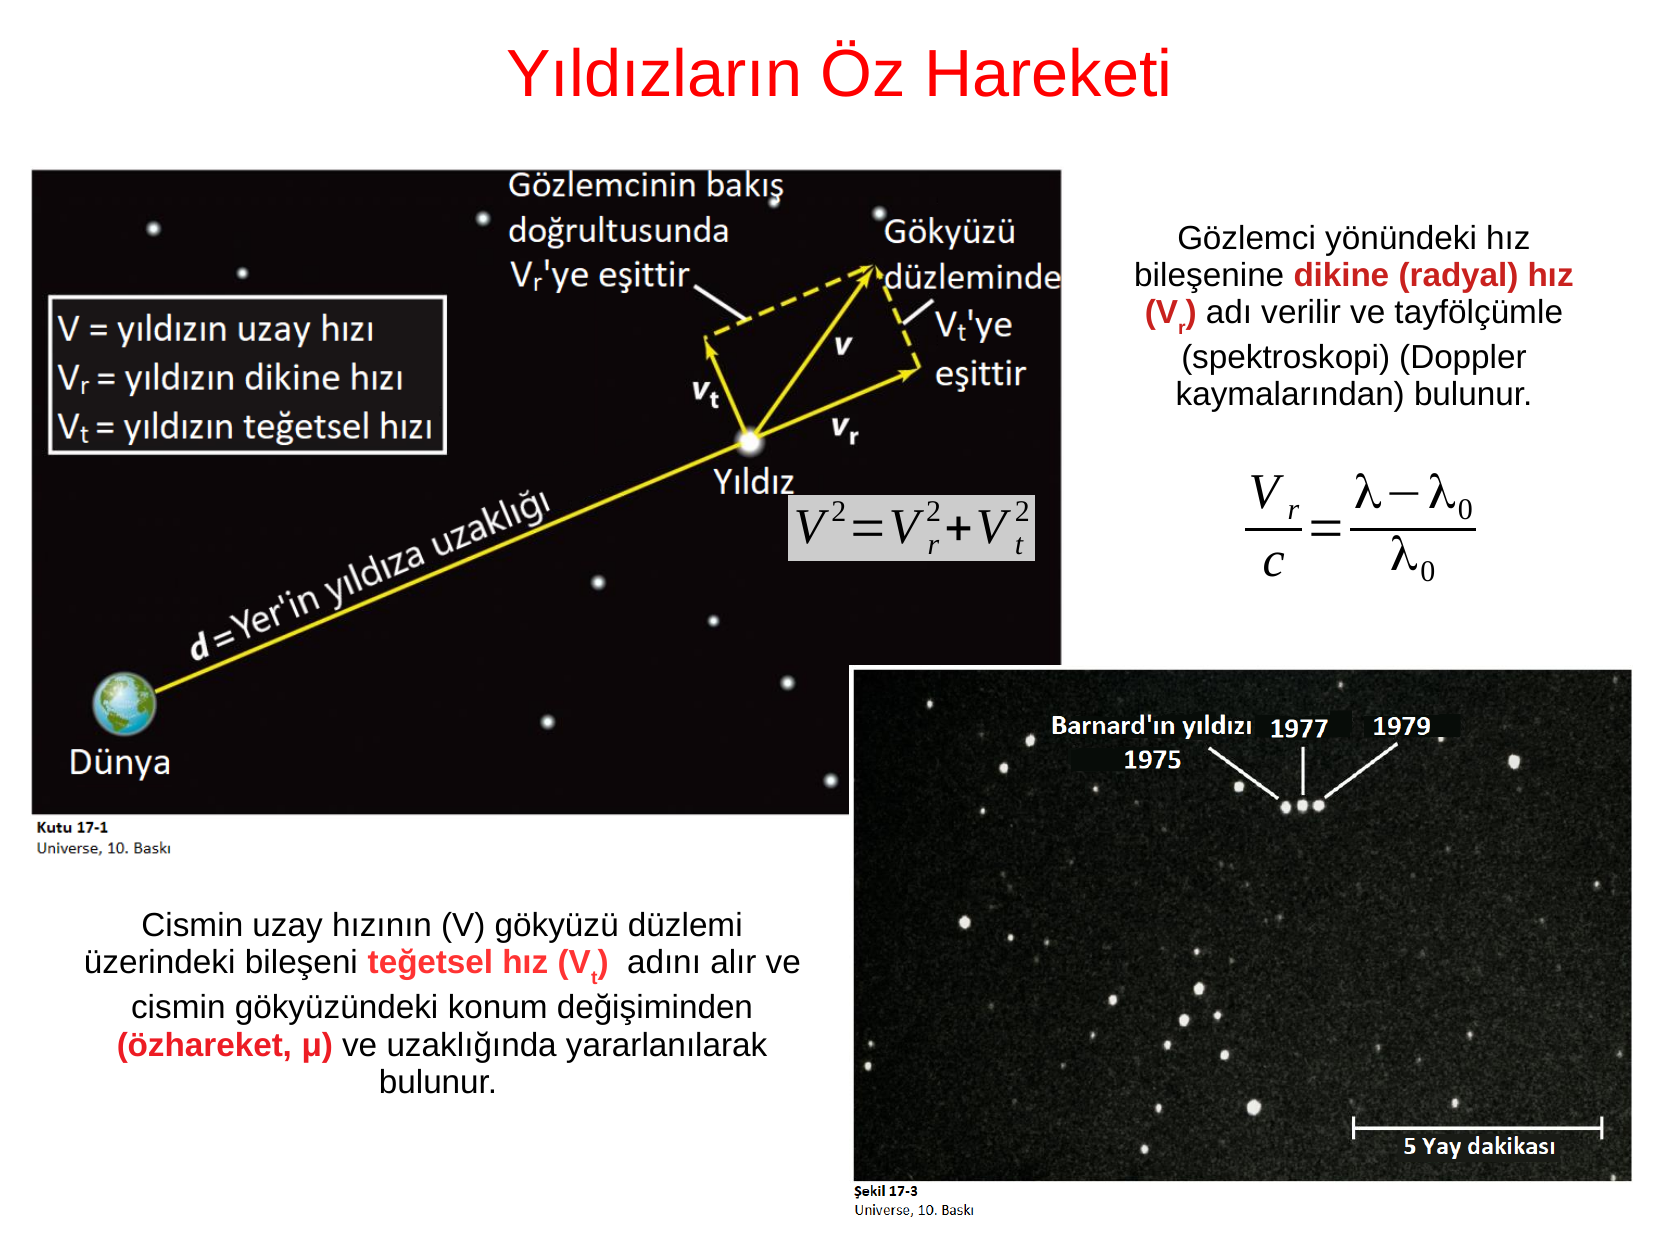

Yıldızların Öz Hareketi
Gözlemci yönündeki hız bileşenine dikine (radyal) hız (Vr) adı verilir ve tayfölçümle (spektroskopi) (Doppler kaymalarından) bulunur.
Cismin uzay hızının (V) gökyüzü düzlemi üzerindeki bileşeni teğetsel hız (Vt) adını alır ve cismin gökyüzündeki konum değişiminden (özhareket, μ) ve uzaklığında yararlanılarak bulunur.